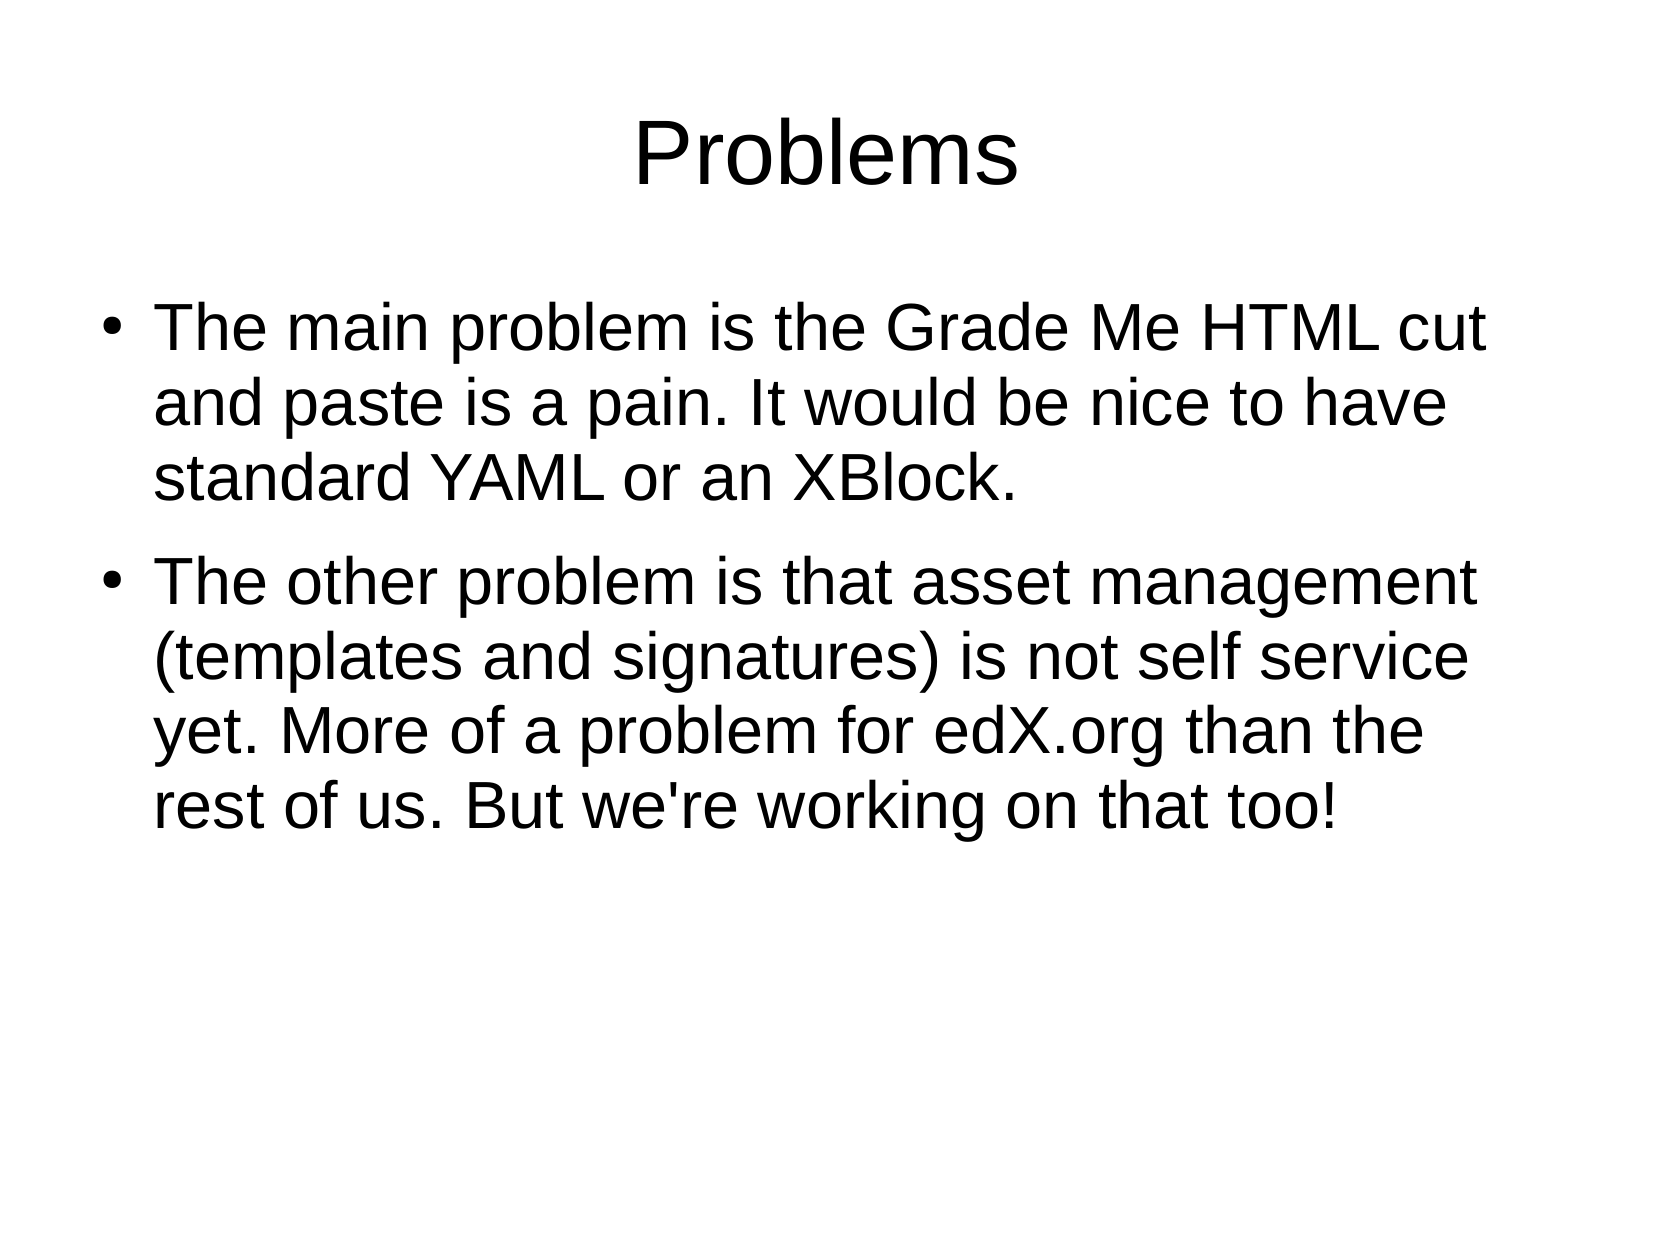

# Problems
The main problem is the Grade Me HTML cut and paste is a pain. It would be nice to have standard YAML or an XBlock.
The other problem is that asset management (templates and signatures) is not self service yet. More of a problem for edX.org than the rest of us. But we're working on that too!